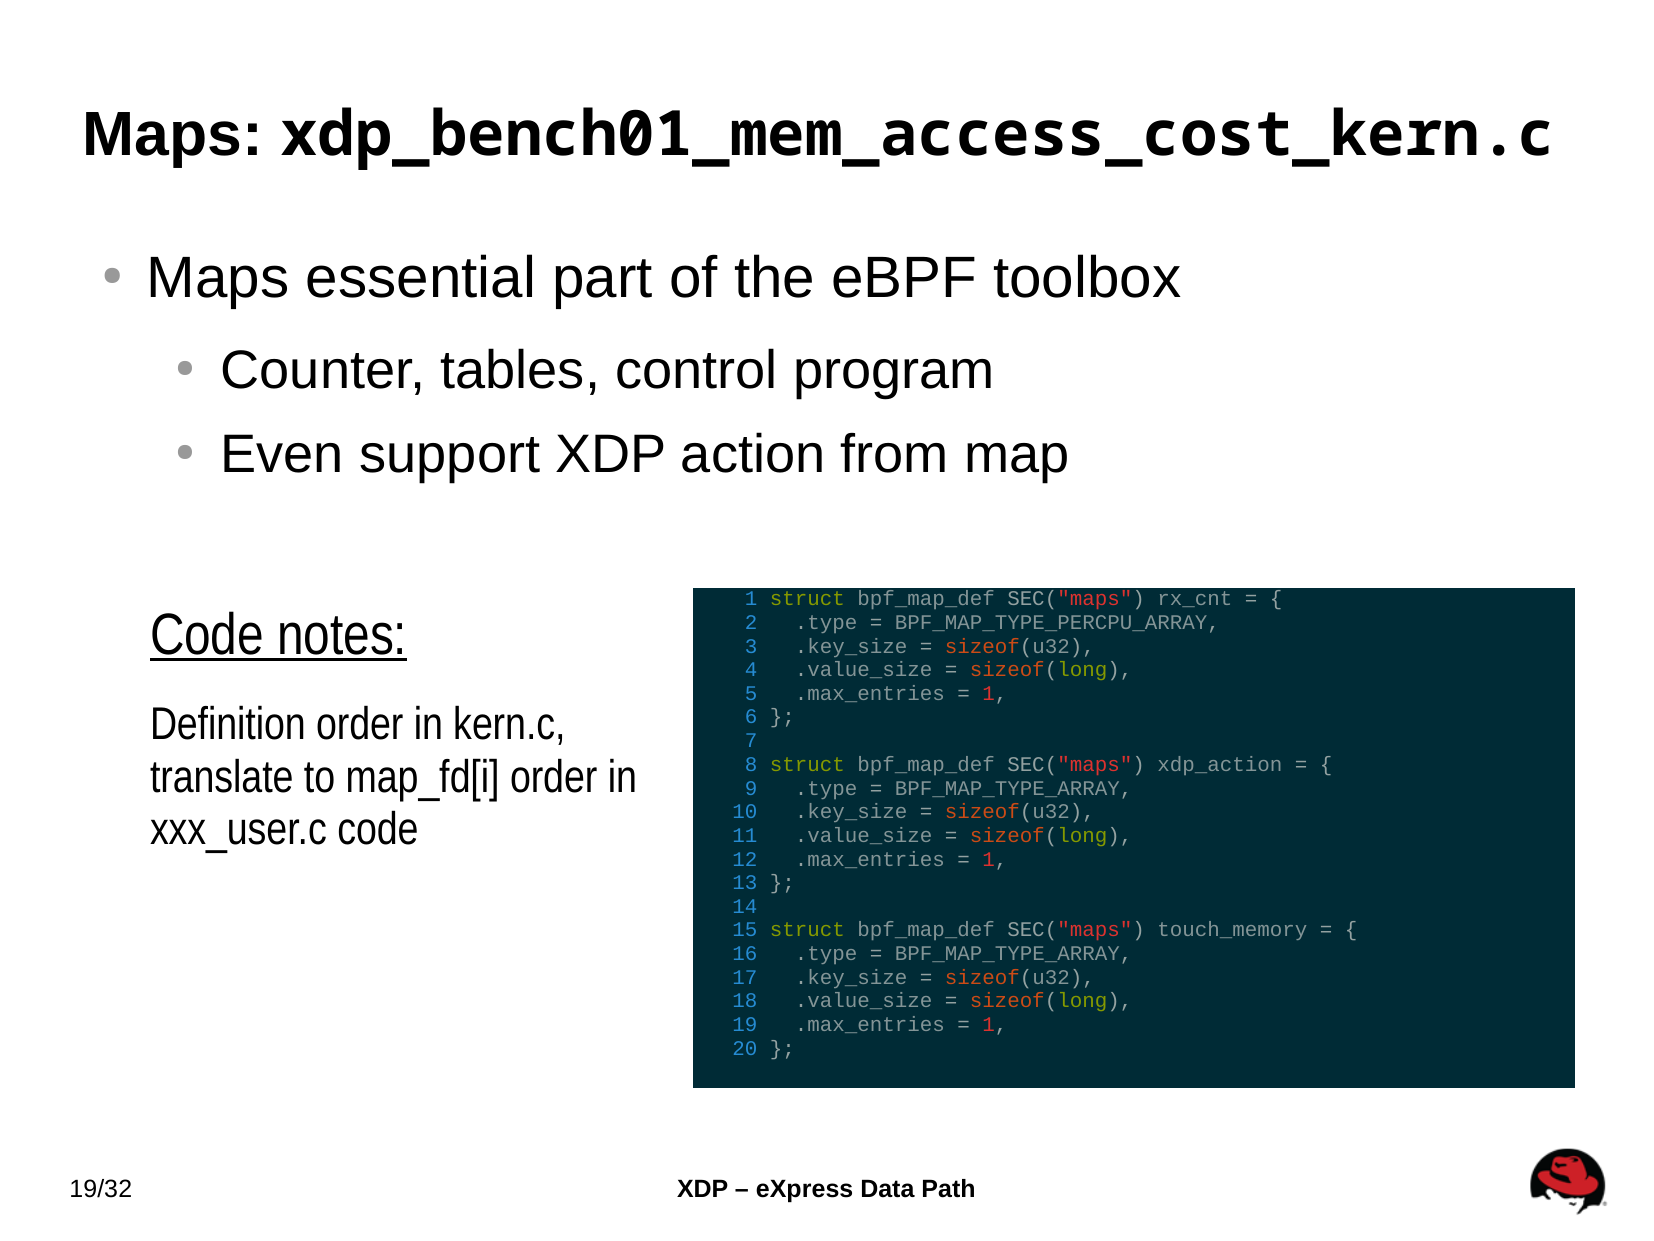

# Maps: xdp_bench01_mem_access_cost_kern.c
Maps essential part of the eBPF toolbox
Counter, tables, control program
Even support XDP action from map
Code notes:
Definition order in kern.c, translate to map_fd[i] order in xxx_user.c code